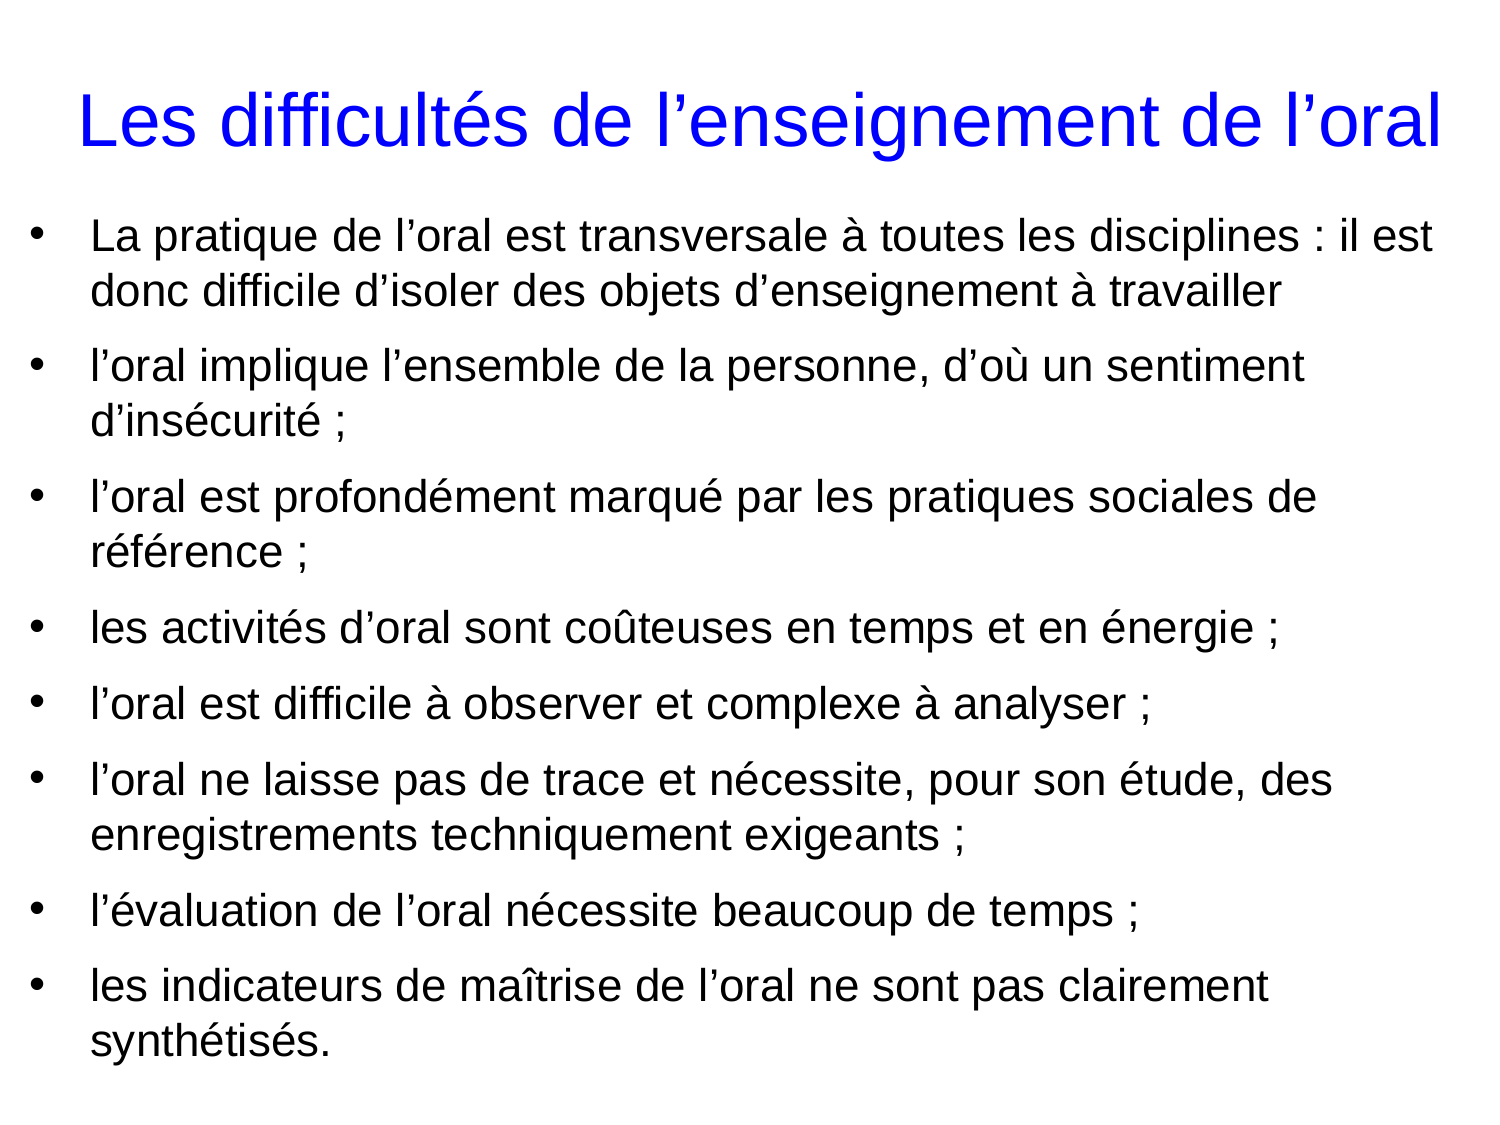

# Les difficultés de l’enseignement de l’oral
La pratique de l’oral est transversale à toutes les disciplines : il est donc difficile d’isoler des objets d’enseignement à travailler
l’oral implique l’ensemble de la personne, d’où un sentiment d’insécurité ;
l’oral est profondément marqué par les pratiques sociales de référence ;
les activités d’oral sont coûteuses en temps et en énergie ;
l’oral est difficile à observer et complexe à analyser ;
l’oral ne laisse pas de trace et nécessite, pour son étude, des enregistrements techniquement exigeants ;
l’évaluation de l’oral nécessite beaucoup de temps ;
les indicateurs de maîtrise de l’oral ne sont pas clairement synthétisés.